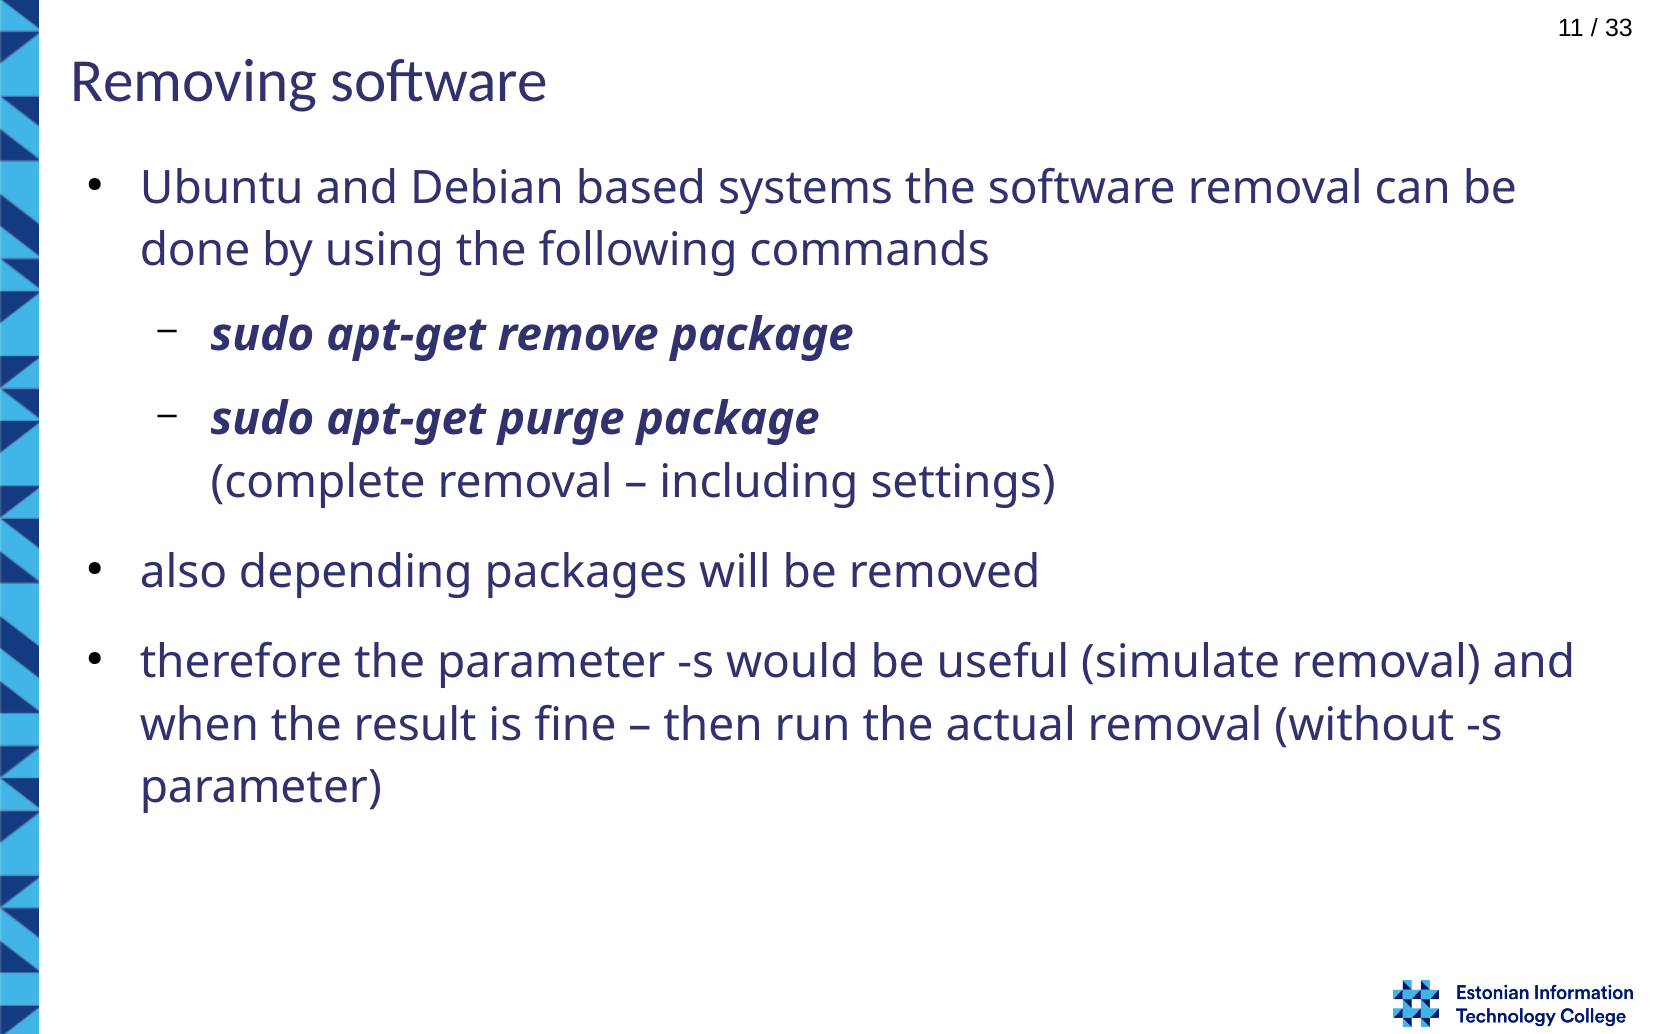

# Removing software
Ubuntu and Debian based systems the software removal can be done by using the following commands
sudo apt-get remove package
sudo apt-get purge package
(complete removal – including settings)
also depending packages will be removed
therefore the parameter -s would be useful (simulate removal) and when the result is fine – then run the actual removal (without -s parameter)